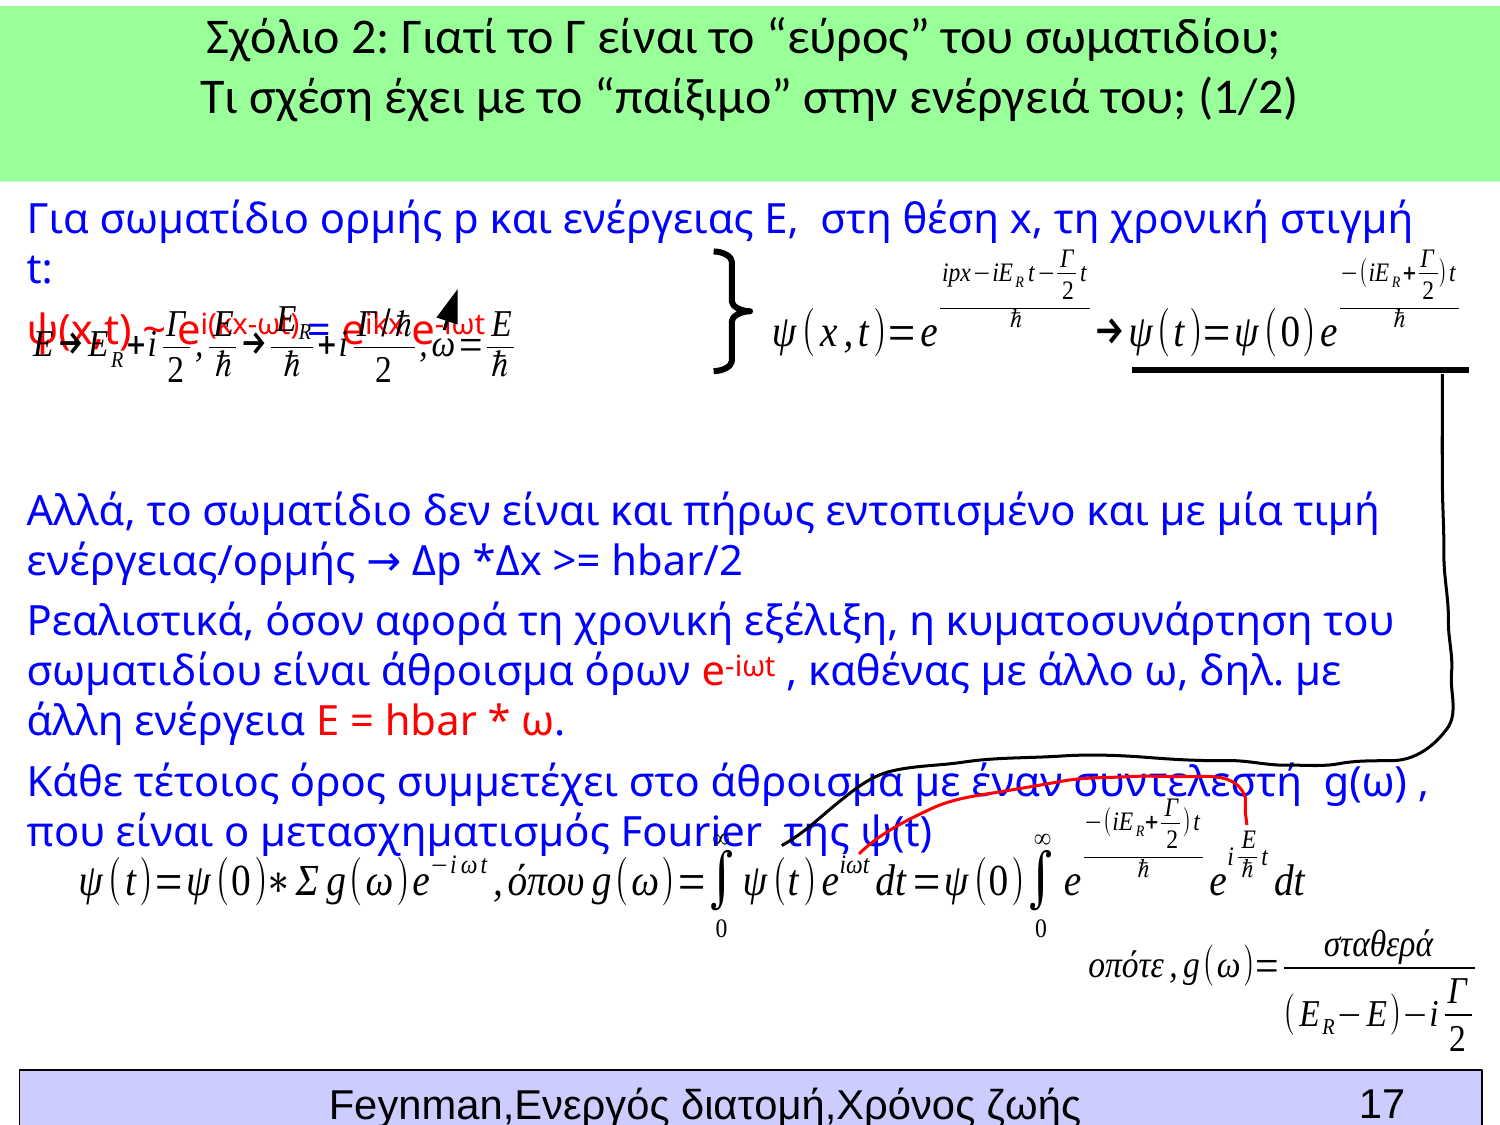

Σχόλιο 2: Γιατί το Γ είναι το “εύρος” του σωματιδίου;
Τι σχέση έχει με το “παίξιμο” στην ενέργειά του; (1/2)
Για σωματίδιο ορμής p και ενέργειας Ε, στη θέση x, τη χρονική στιγμή t:
ψ(x,t) ~ ei(kx-ωt) = eikx e-iωt
Αλλά, το σωματίδιο δεν είναι και πήρως εντοπισμένο και με μία τιμή ενέργειας/ορμής → Δp *Δx >= hbar/2
Ρεαλιστικά, όσον αφορά τη χρονική εξέλιξη, η κυματοσυνάρτηση του σωματιδίου είναι άθροισμα όρων e-iωt , καθένας με άλλο ω, δηλ. με άλλη ενέργεια E = hbar * ω.
Κάθε τέτοιος όρος συμμετέχει στο άθροισμα με έναν συντελεστή  g(ω) , που είναι ο μετασχηματισμός Fourier  της ψ(t)
17
Feynman,Eνεργός διατομή,Xρόνος ζωής